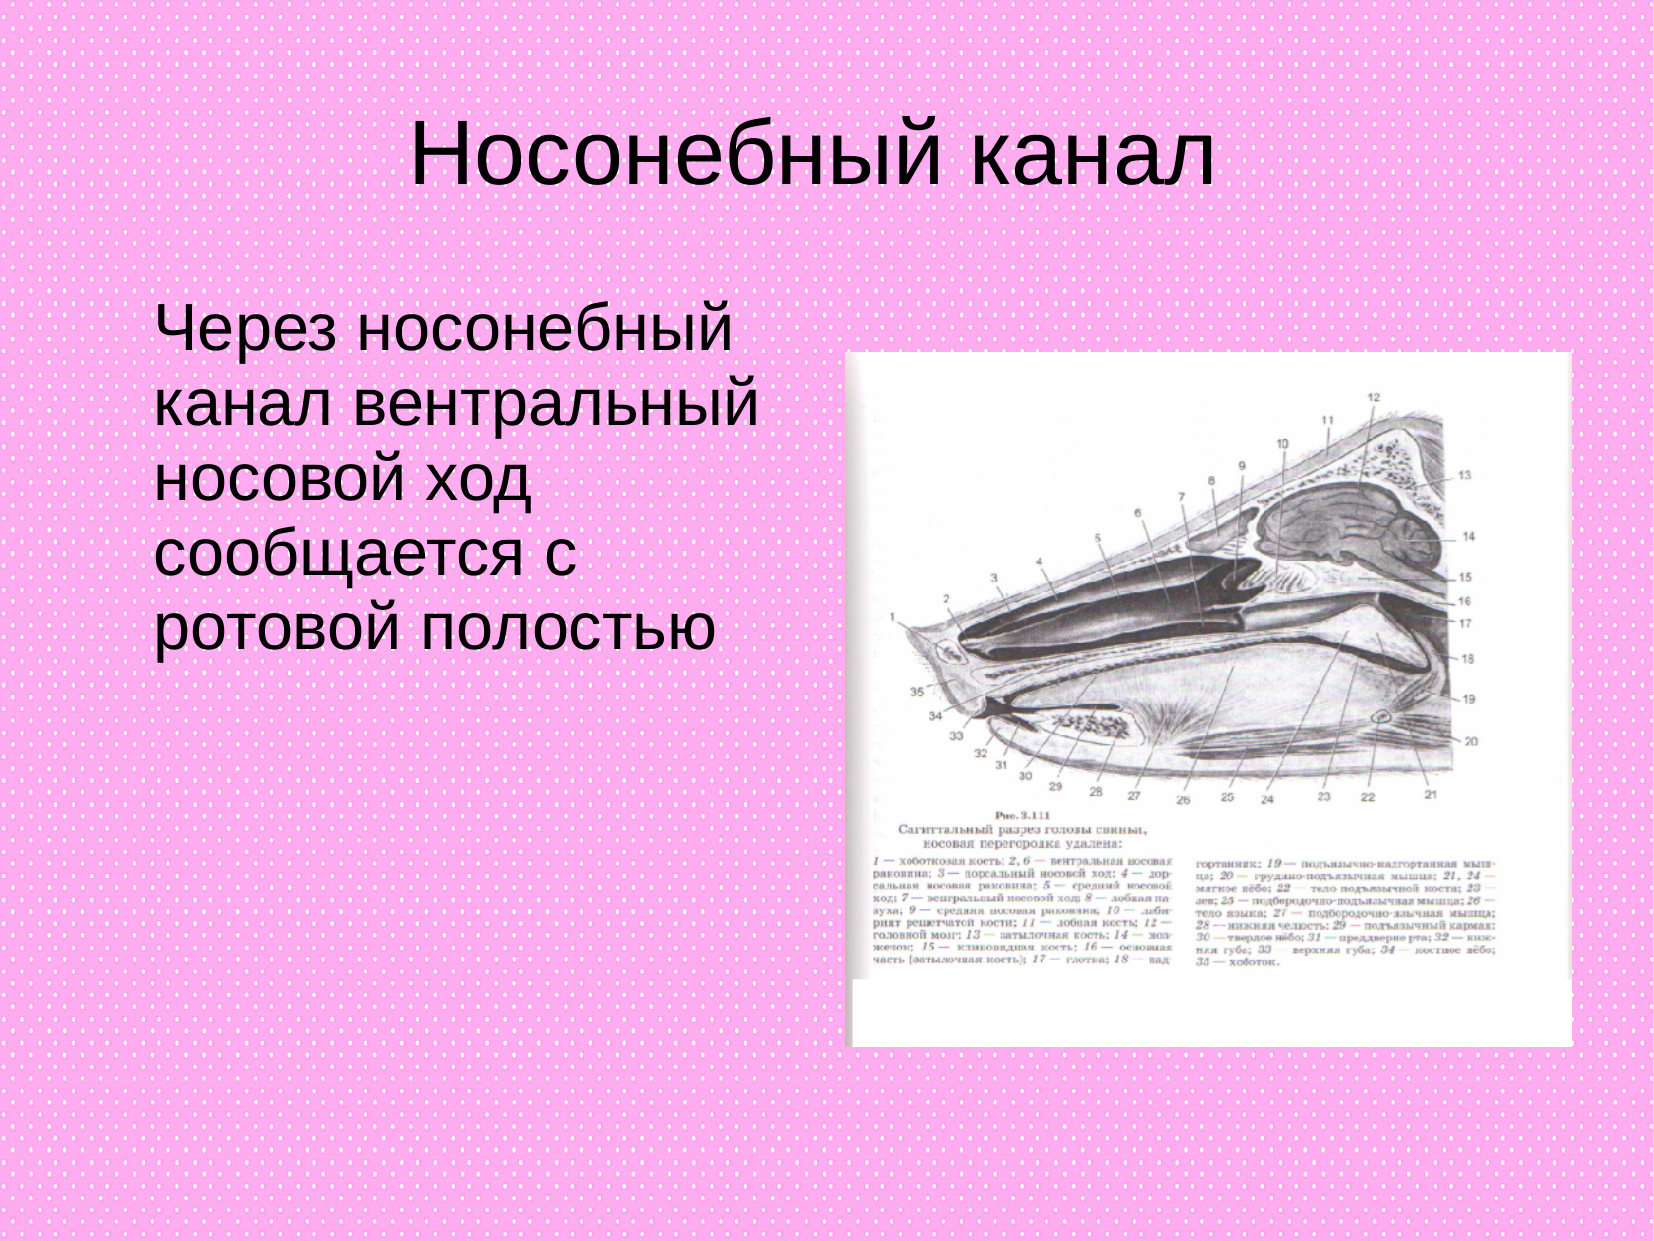

# Носонебный канал
Через носонебный канал вентральный носовой ход сообщается с ротовой полостью